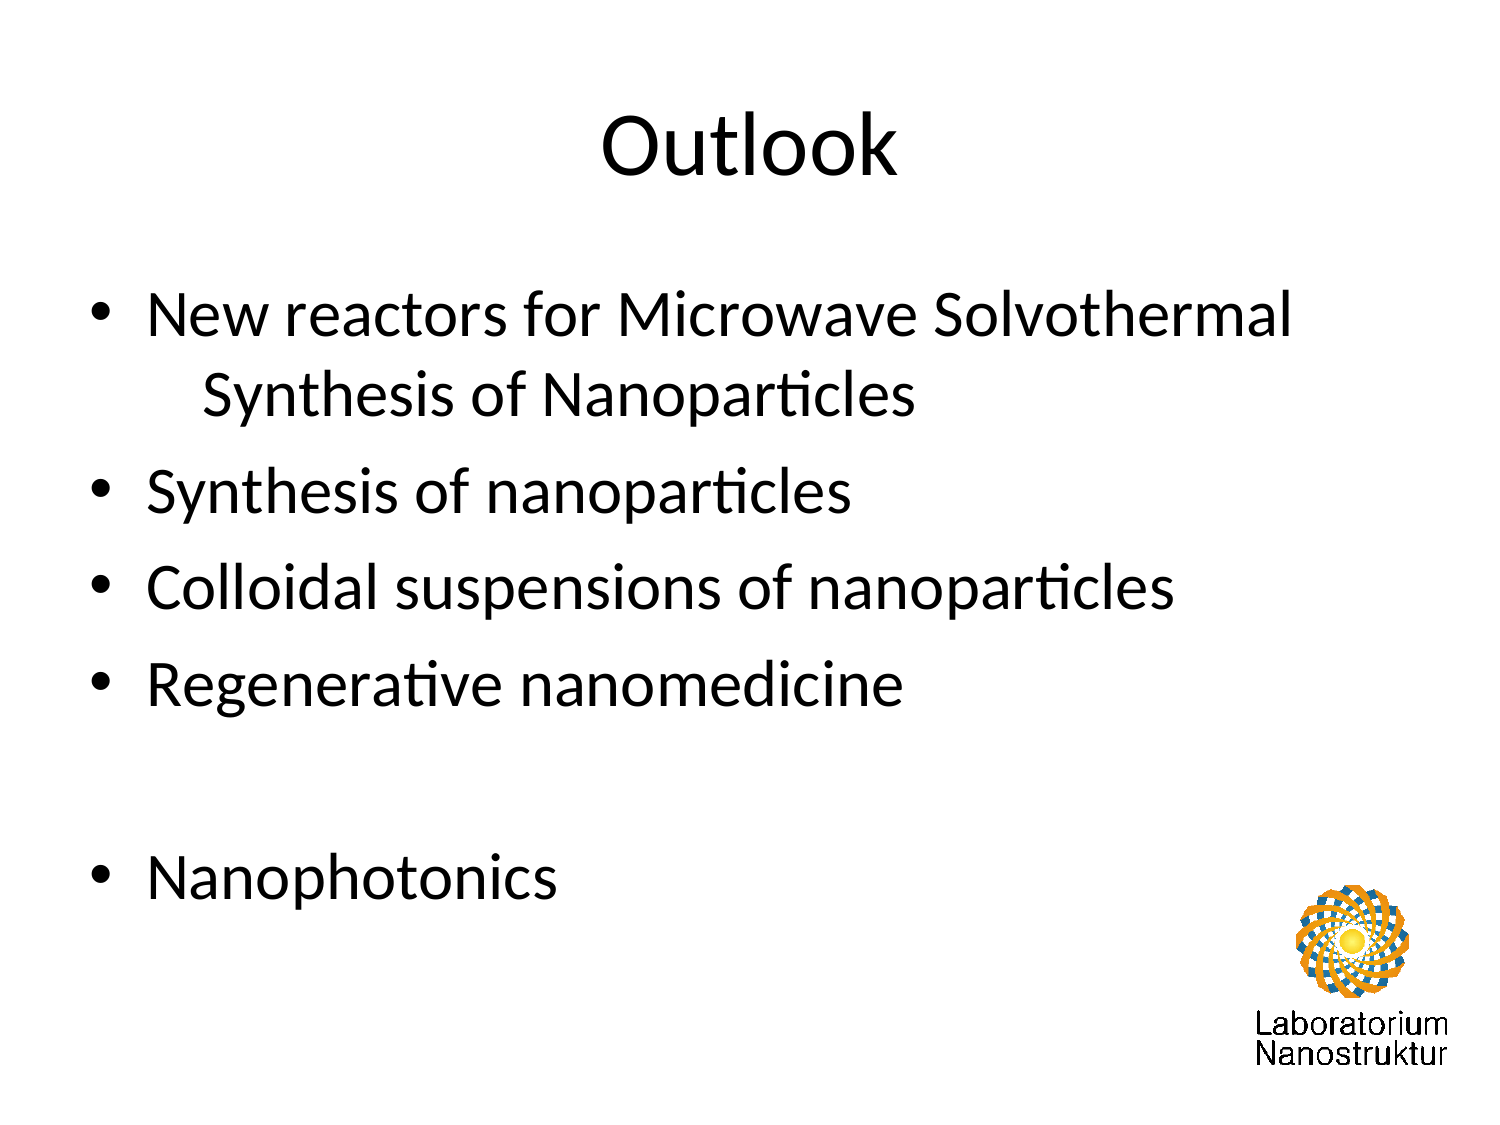

# Outlook
New reactors for Microwave Solvothermal Synthesis of Nanoparticles
Synthesis of nanoparticles
Colloidal suspensions of nanoparticles
Regenerative nanomedicine
Nanophotonics